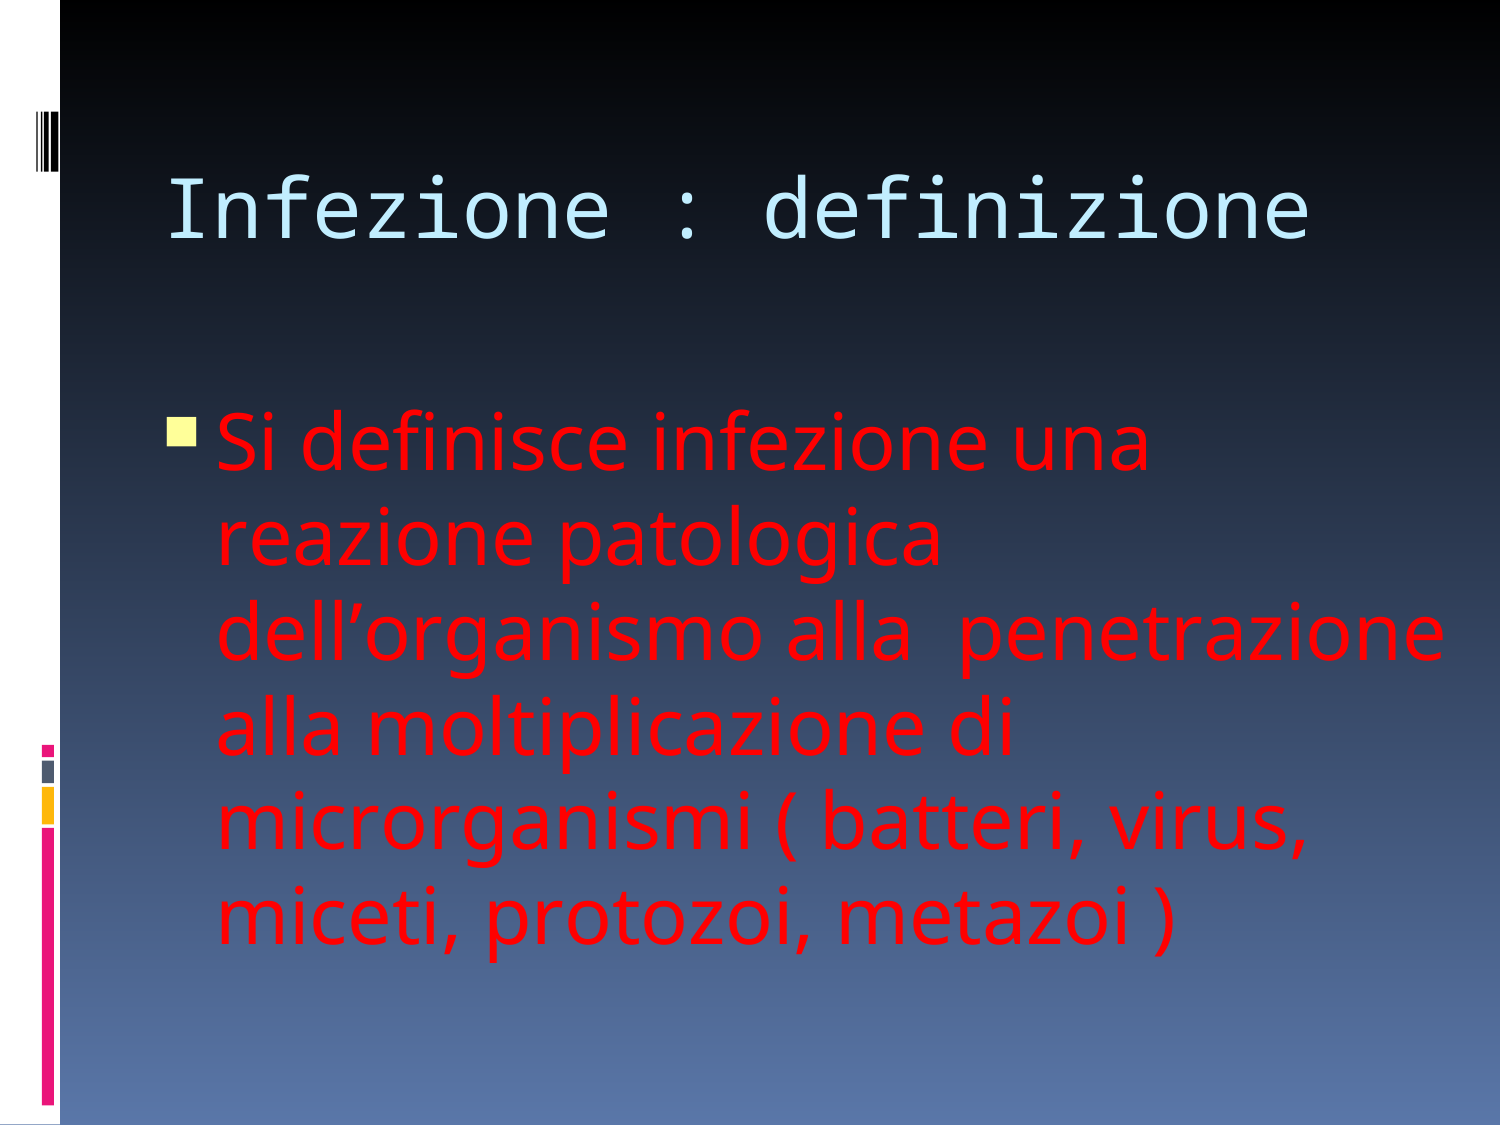

# Infezione : definizione
Si definisce infezione una reazione patologica dell’organismo alla penetrazione alla moltiplicazione di microrganismi ( batteri, virus, miceti, protozoi, metazoi )